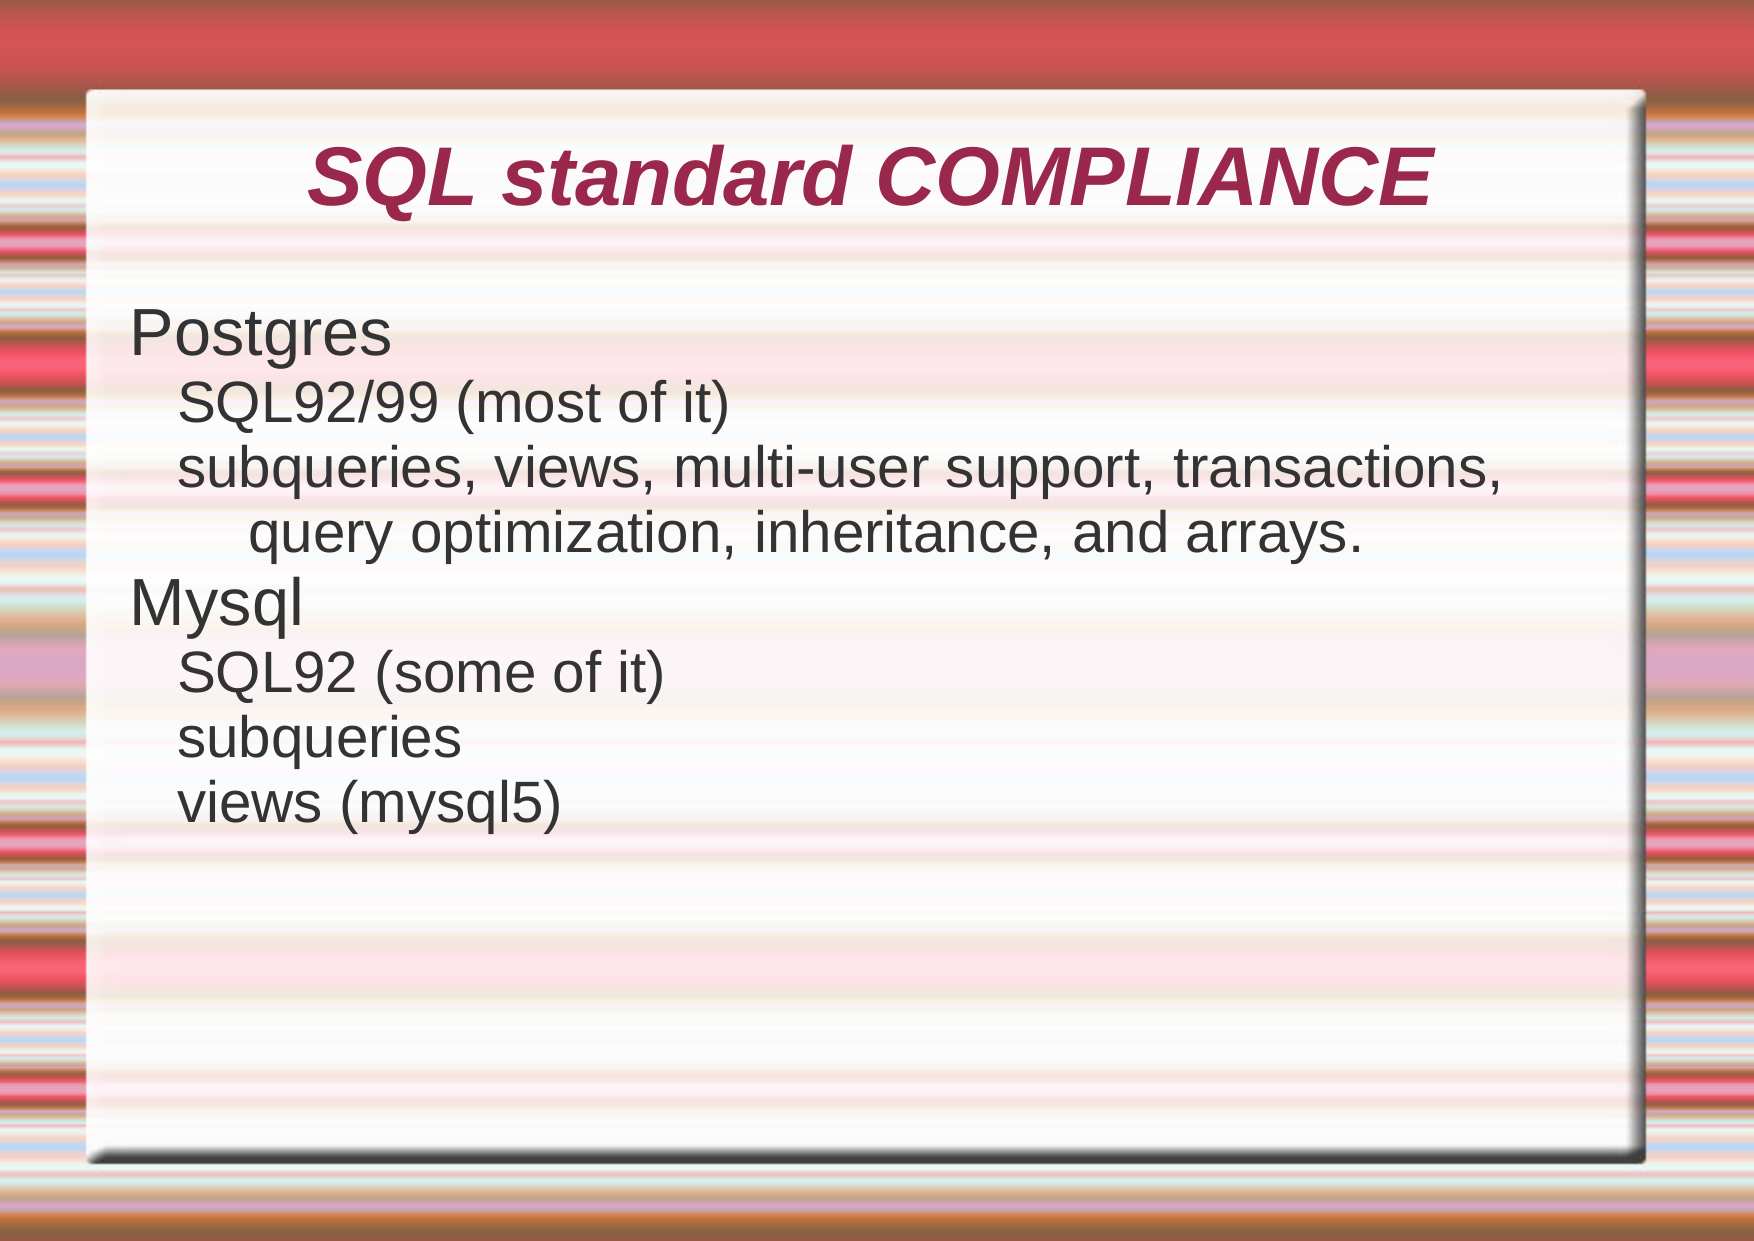

# SQL standard COMPLIANCE
Postgres
SQL92/99 (most of it)
subqueries, views, multi-user support, transactions, query optimization, inheritance, and arrays.
Mysql
SQL92 (some of it)
subqueries
views (mysql5)